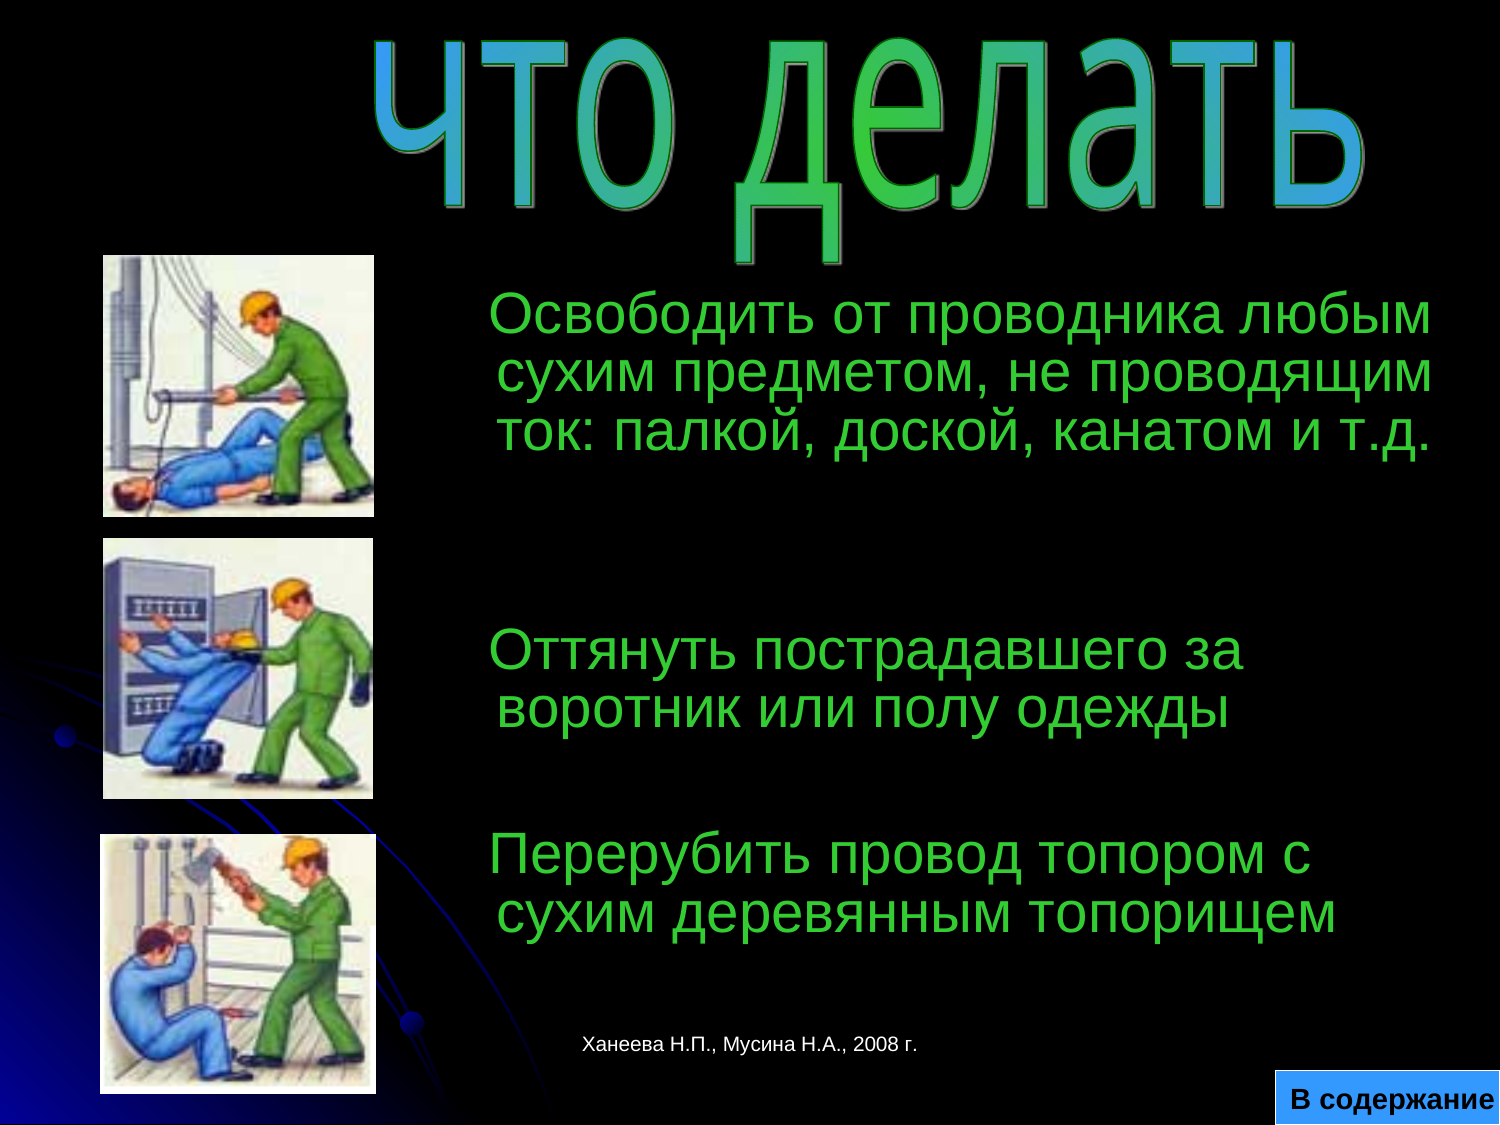

что делать
# Освободить от проводника любым сухим предметом, не проводящим ток: палкой, доской, канатом и т.д.
 Оттянуть пострадавшего за воротник или полу одежды
 Перерубить провод топором с сухим деревянным топорищем
Ханеева Н.П., Мусина Н.А., 2008 г.
В содержание